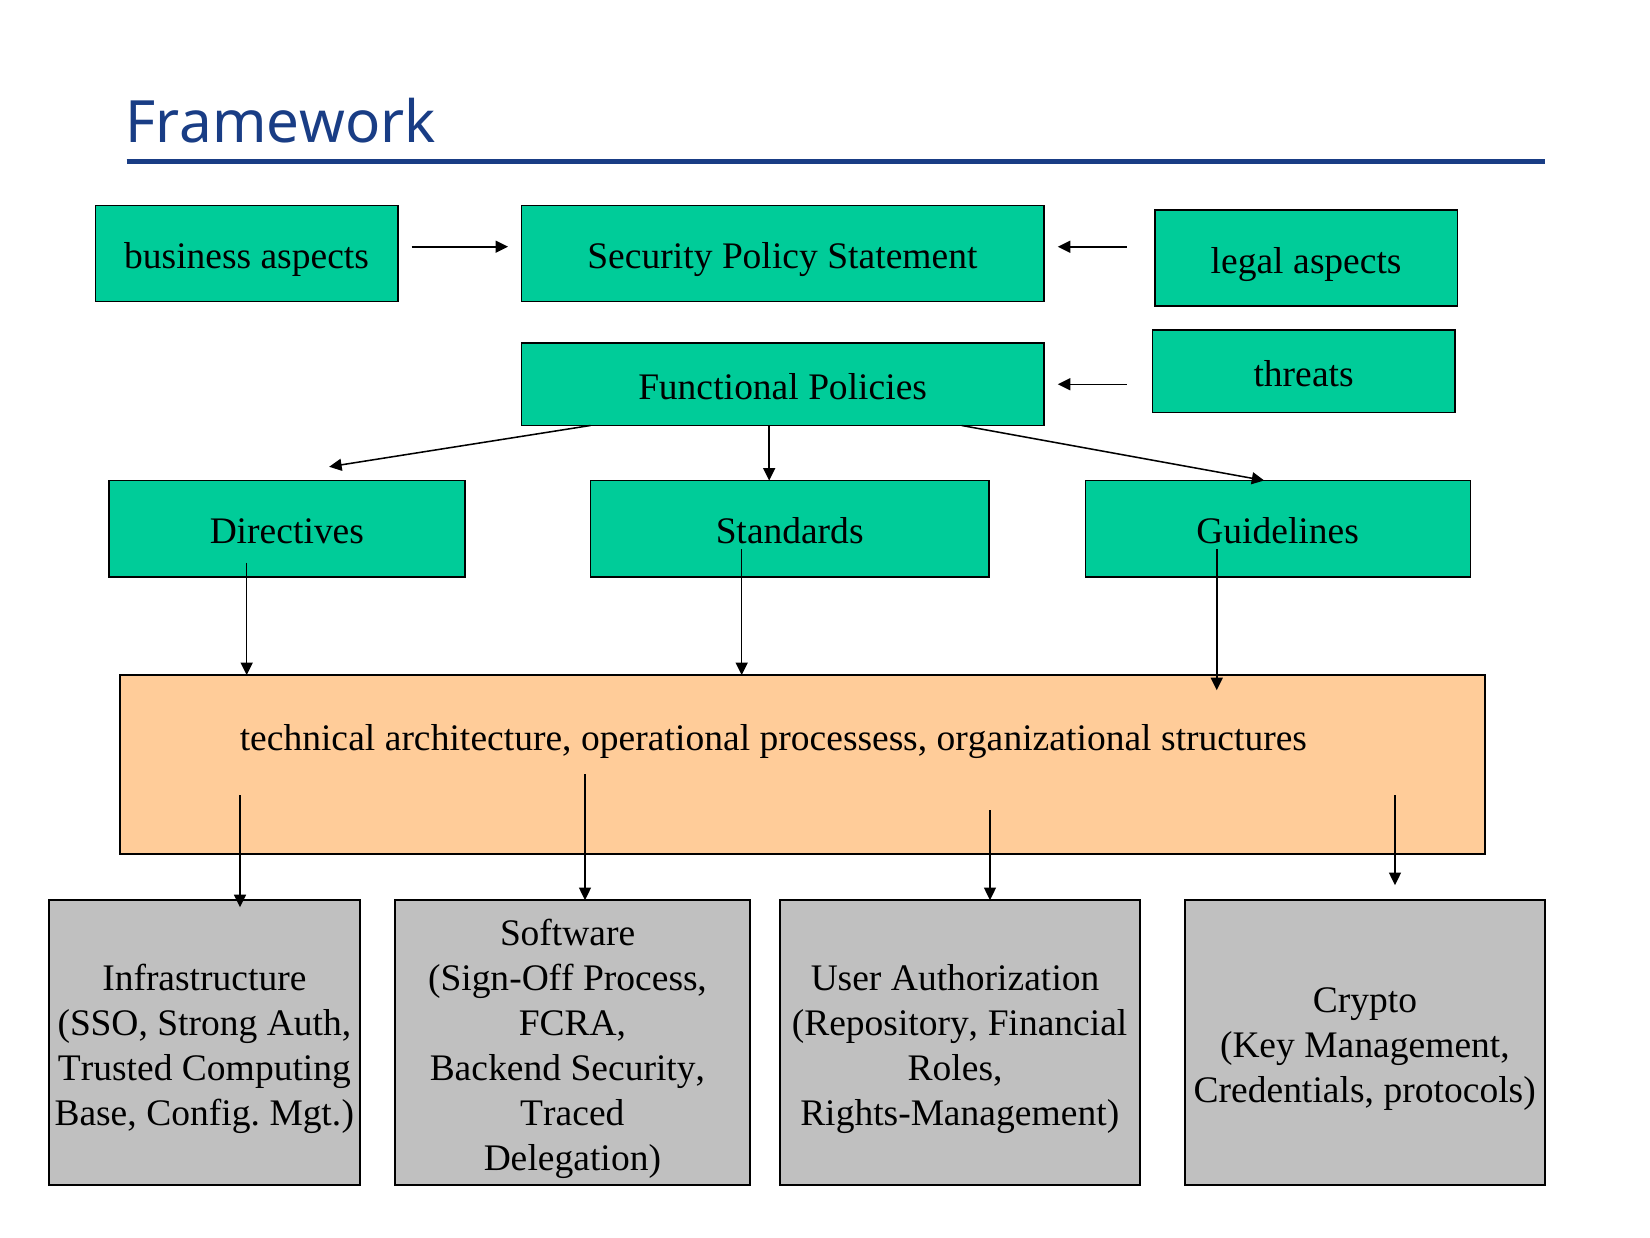

# Framework
business aspects
Security Policy Statement
legal aspects
threats
Functional Policies
Directives
Standards
Guidelines
technical architecture, operational processess, organizational structures
Infrastructure
(SSO, Strong Auth,
Trusted Computing
Base, Config. Mgt.)
Software
(Sign-Off Process,
FCRA,
Backend Security,
Traced
Delegation)
User Authorization
(Repository, Financial
Roles,
Rights-Management)
Crypto
(Key Management,
Credentials, protocols)
6